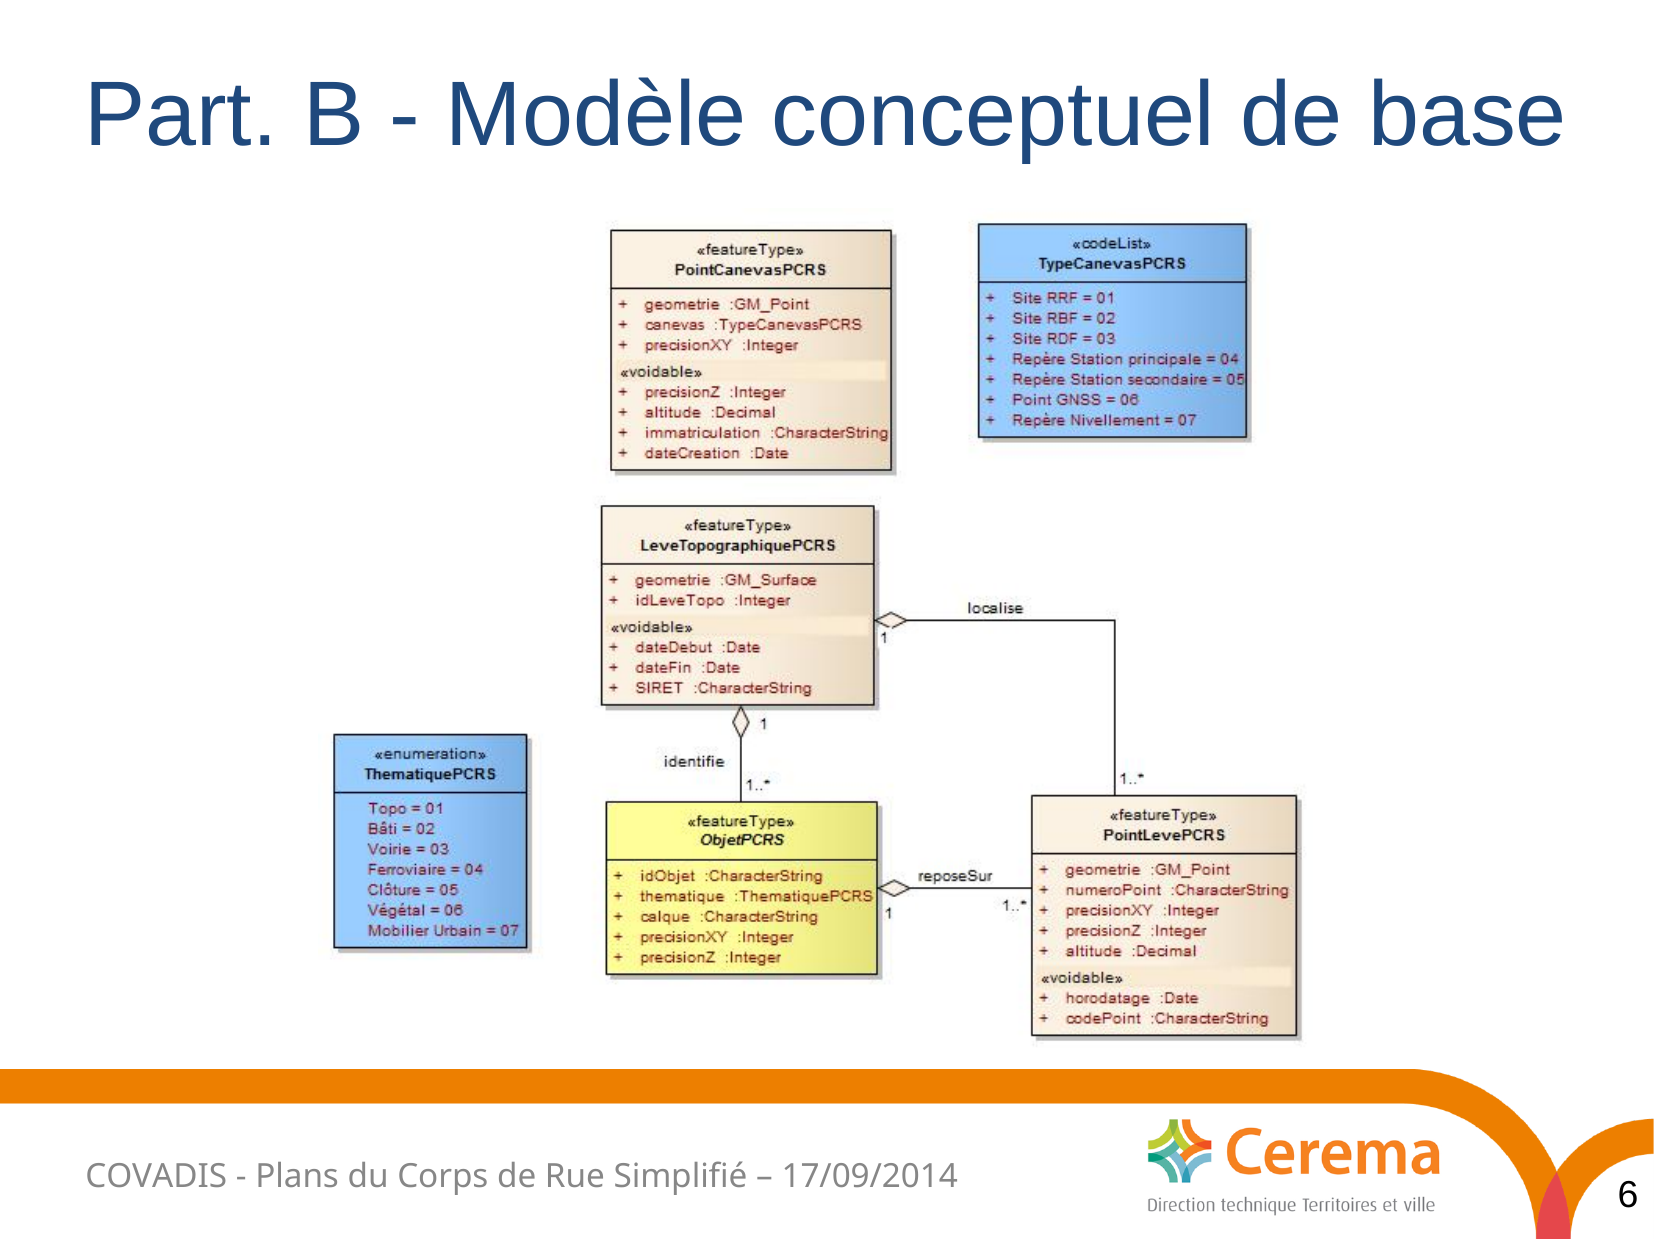

# Part. B - Modèle conceptuel de base